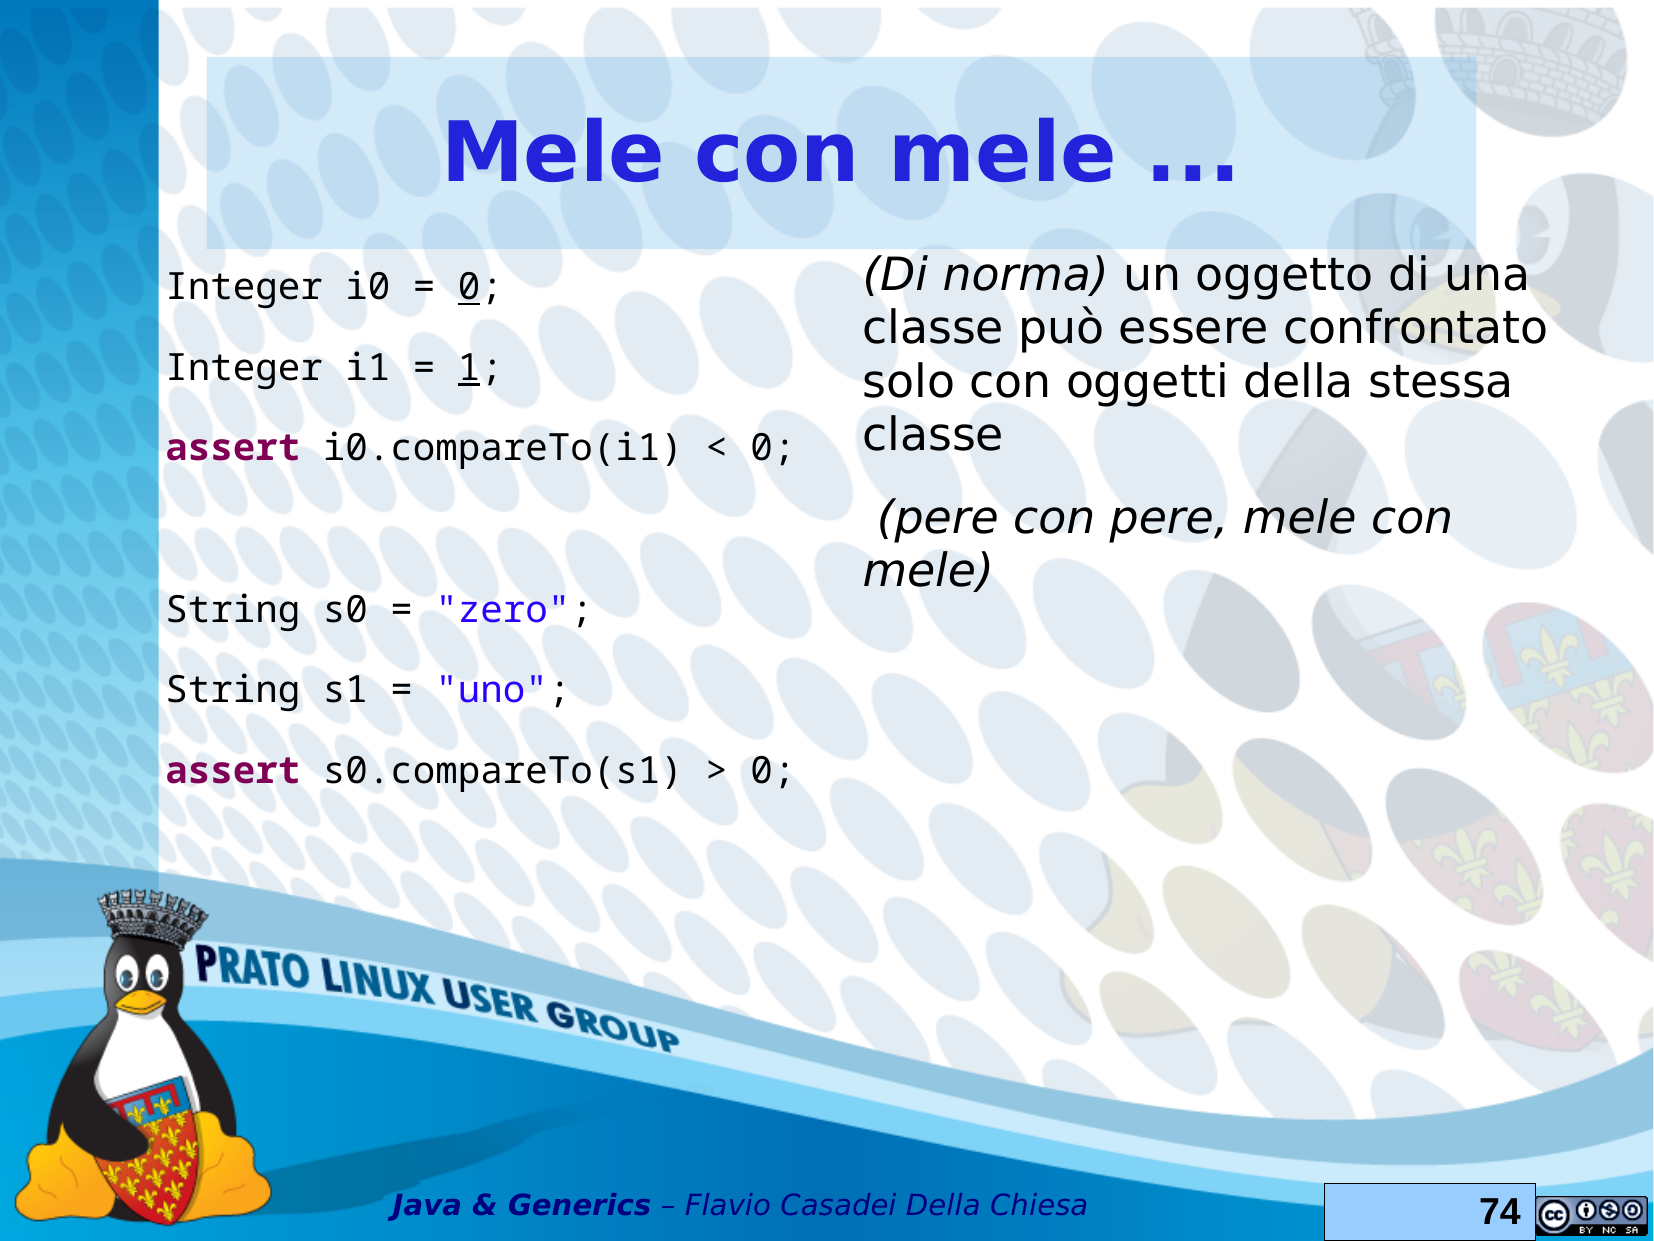

# Mele con mele ...
(Di norma) un oggetto di una classe può essere confrontato solo con oggetti della stessa classe
 (pere con pere, mele con mele)
Integer i0 = 0;
Integer i1 = 1;
assert i0.compareTo(i1) < 0;
String s0 = "zero";
String s1 = "uno";
assert s0.compareTo(s1) > 0;